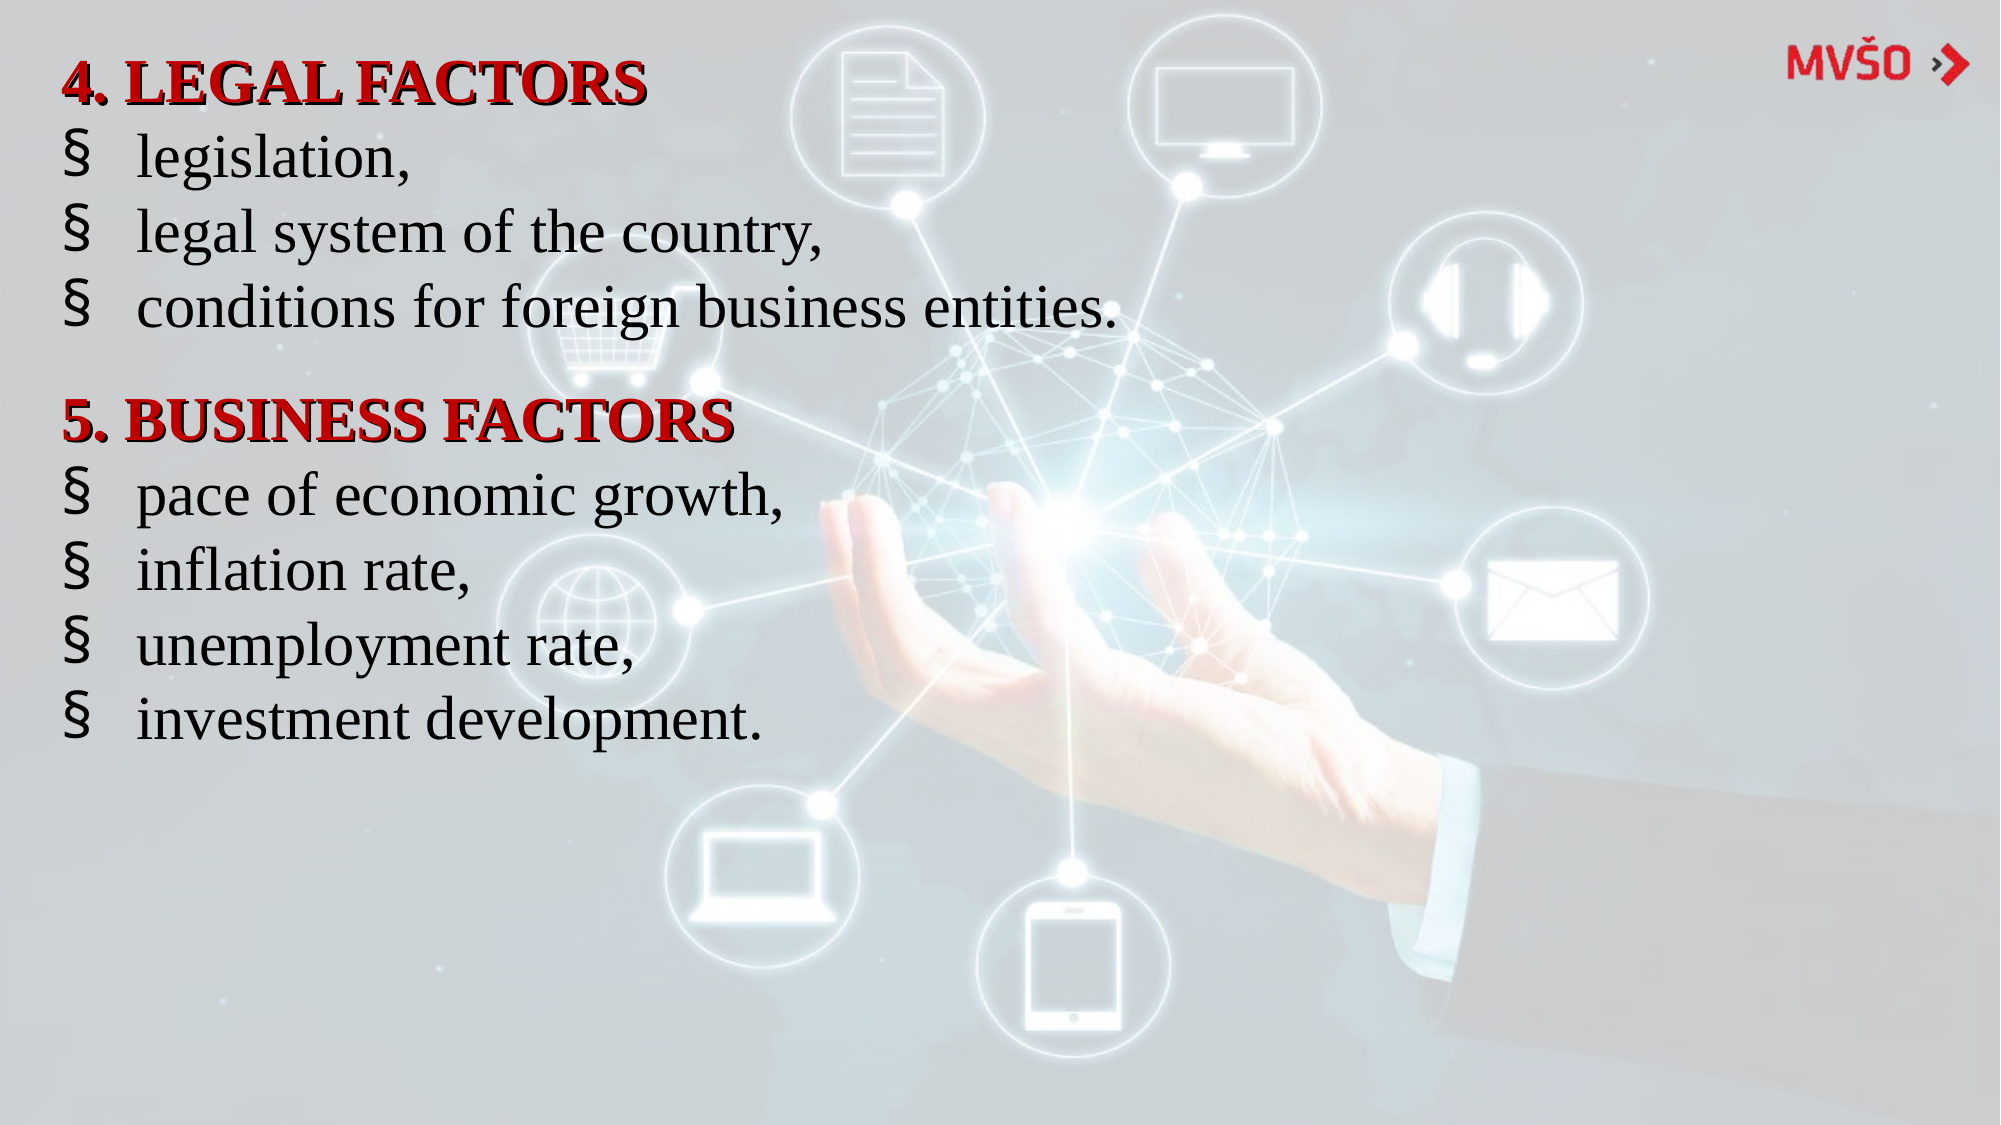

4. LEGAL FACTORS
legislation,
legal system of the country,
conditions for foreign business entities.
5. BUSINESS FACTORS
pace of economic growth,
inflation rate,
unemployment rate,
investment development.